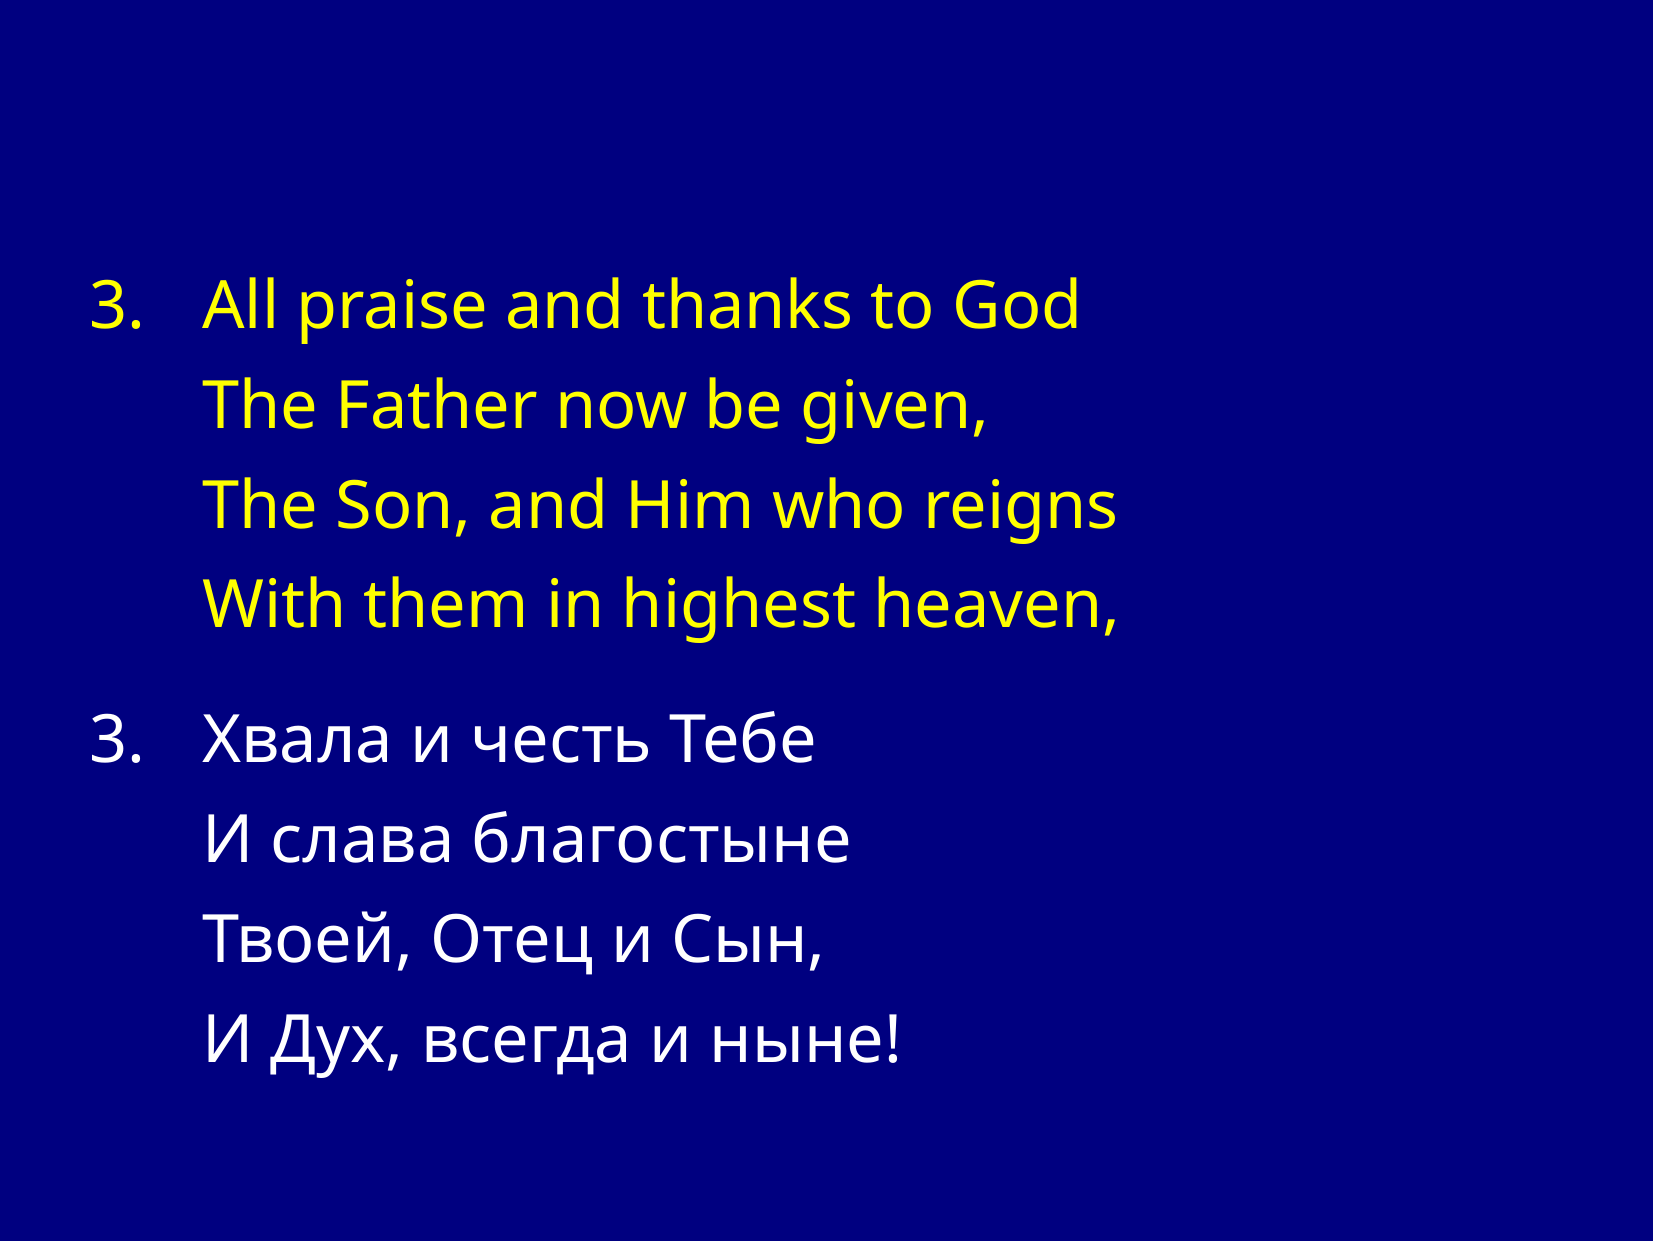

3.	All praise and thanks to God
	The Father now be given,
	The Son, and Him who reigns
	With them in highest heaven,
3.	Хвала и честь Тебе
	И слава благостыне
	Твоей, Отец и Сын,
	И Дух, всегда и ныне!